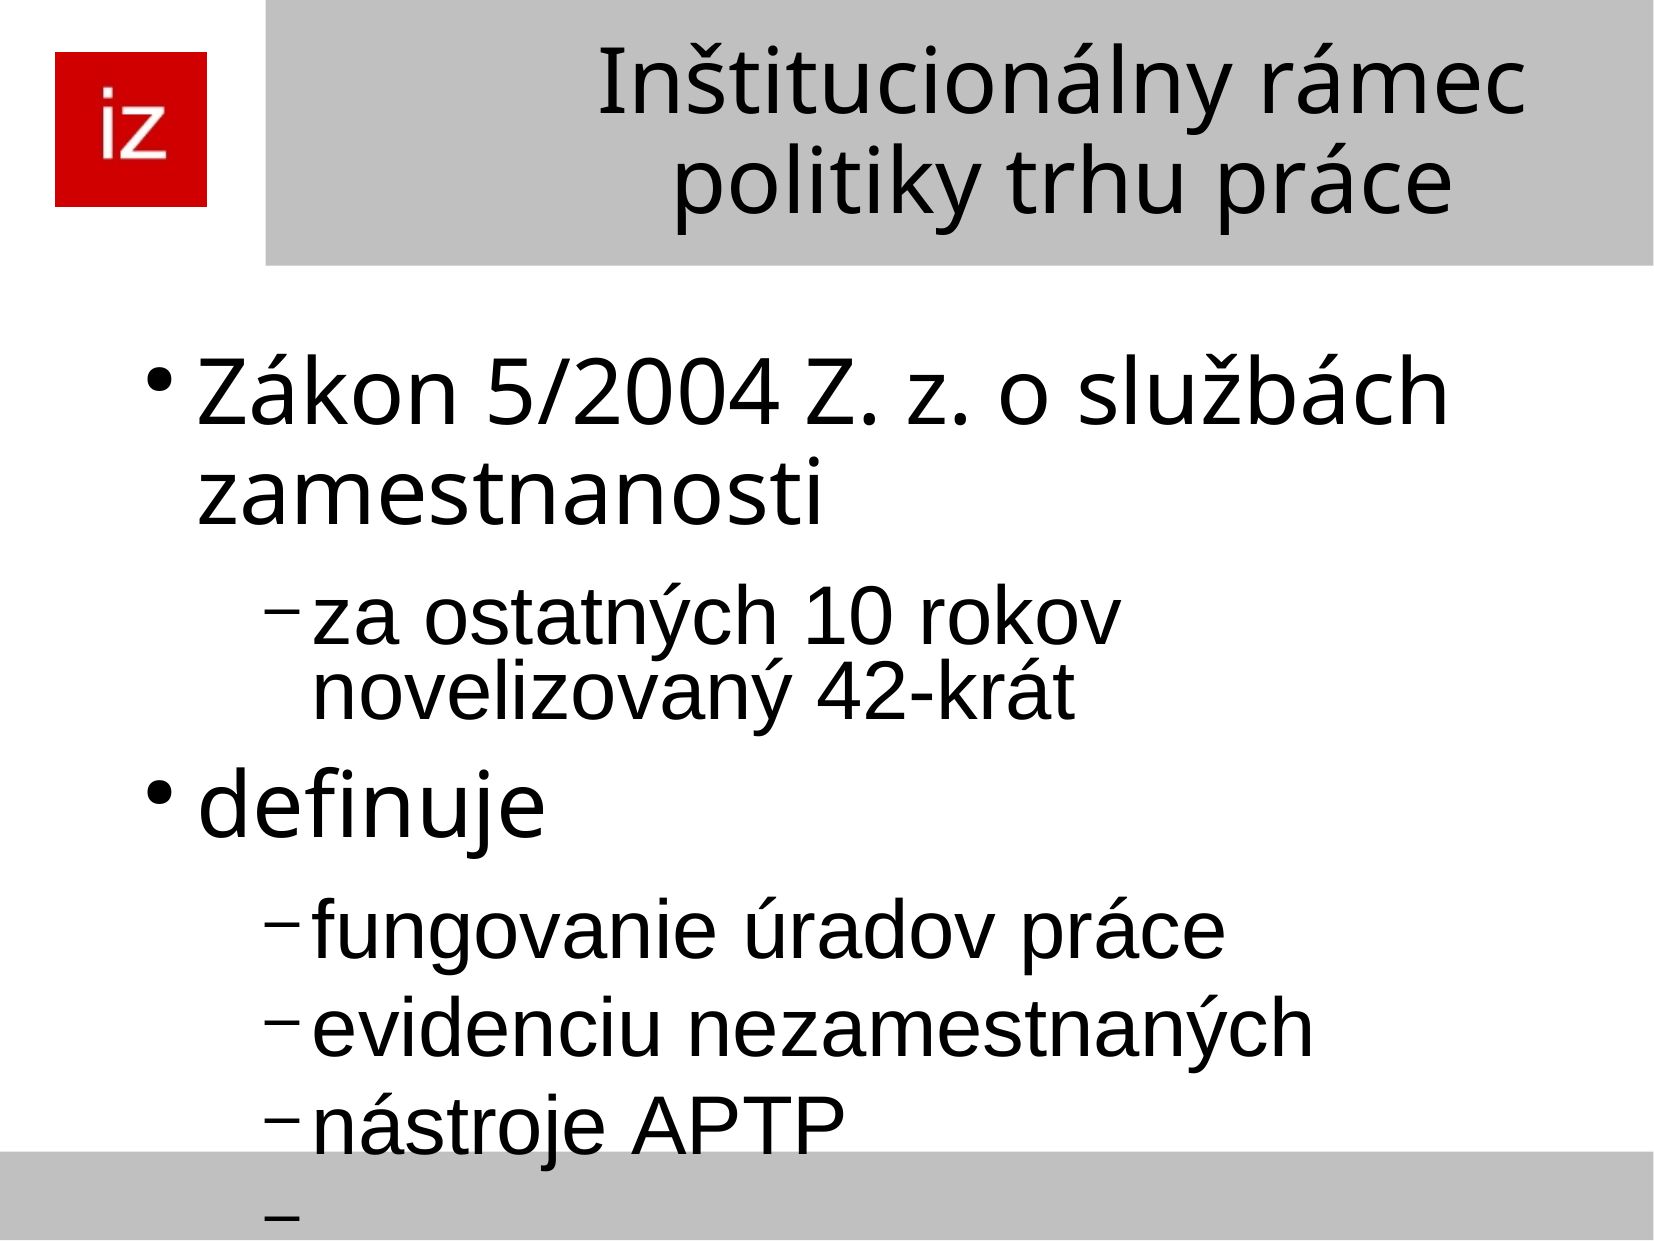

# Inštitucionálny rámec politiky trhu práce
Zákon 5/2004 Z. z. o službách zamestnanosti
za ostatných 10 rokov novelizovaný 42-krát
definuje
fungovanie úradov práce
evidenciu nezamestnaných
nástroje APTP
…